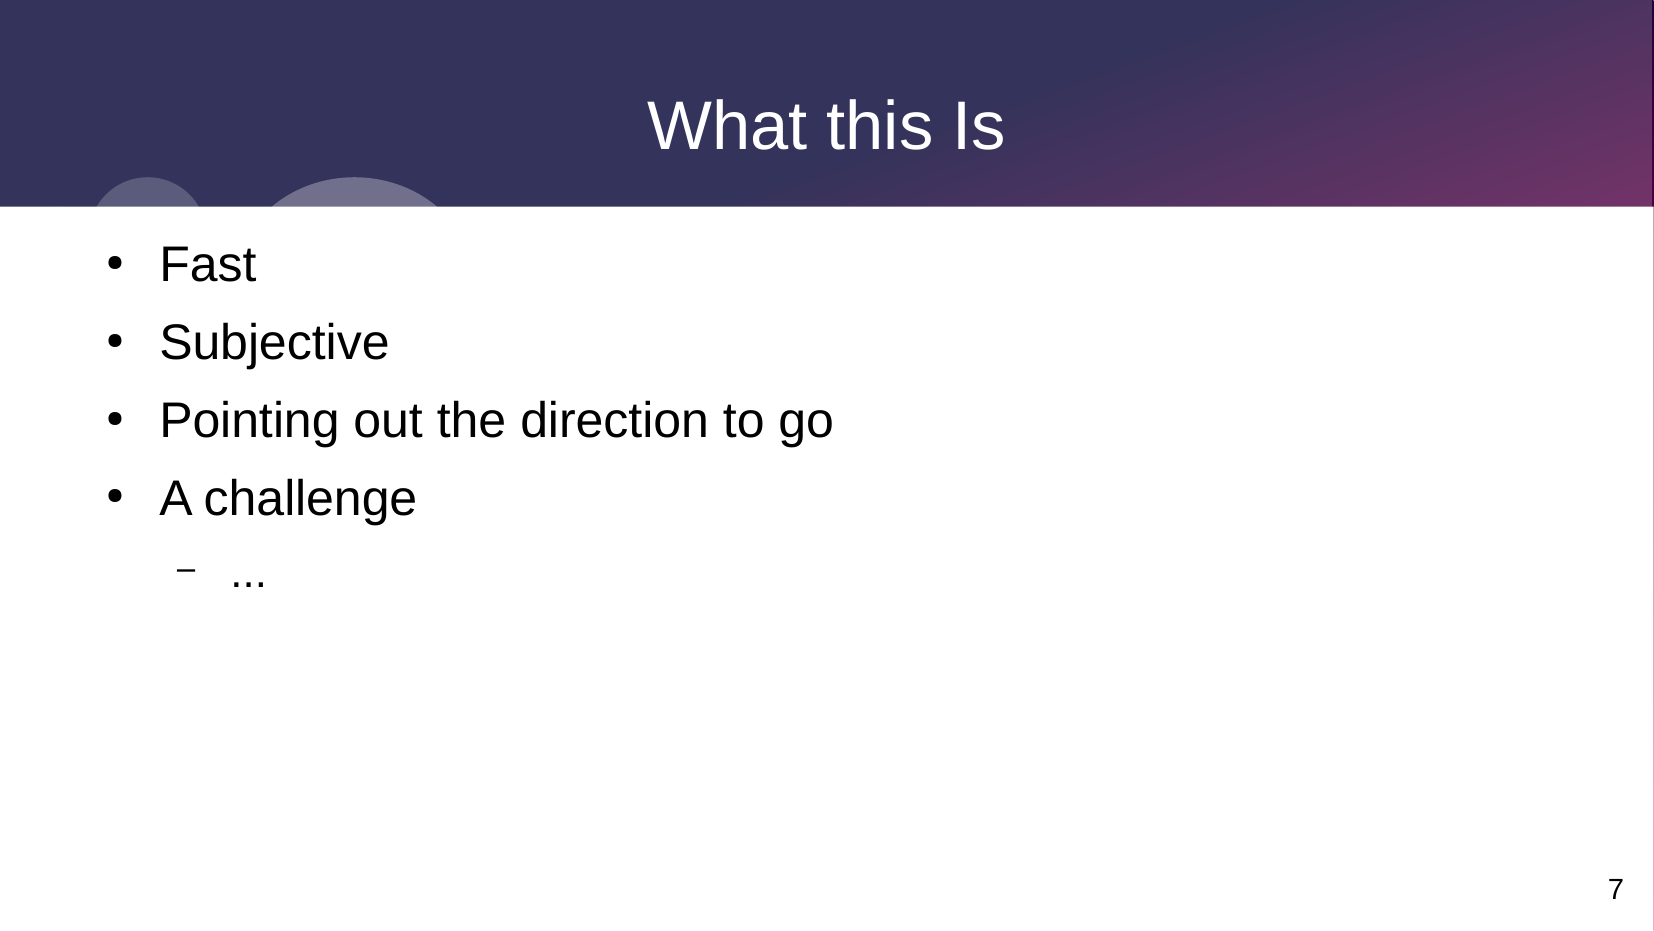

# What this Is
Fast
Subjective
Pointing out the direction to go
A challenge
...